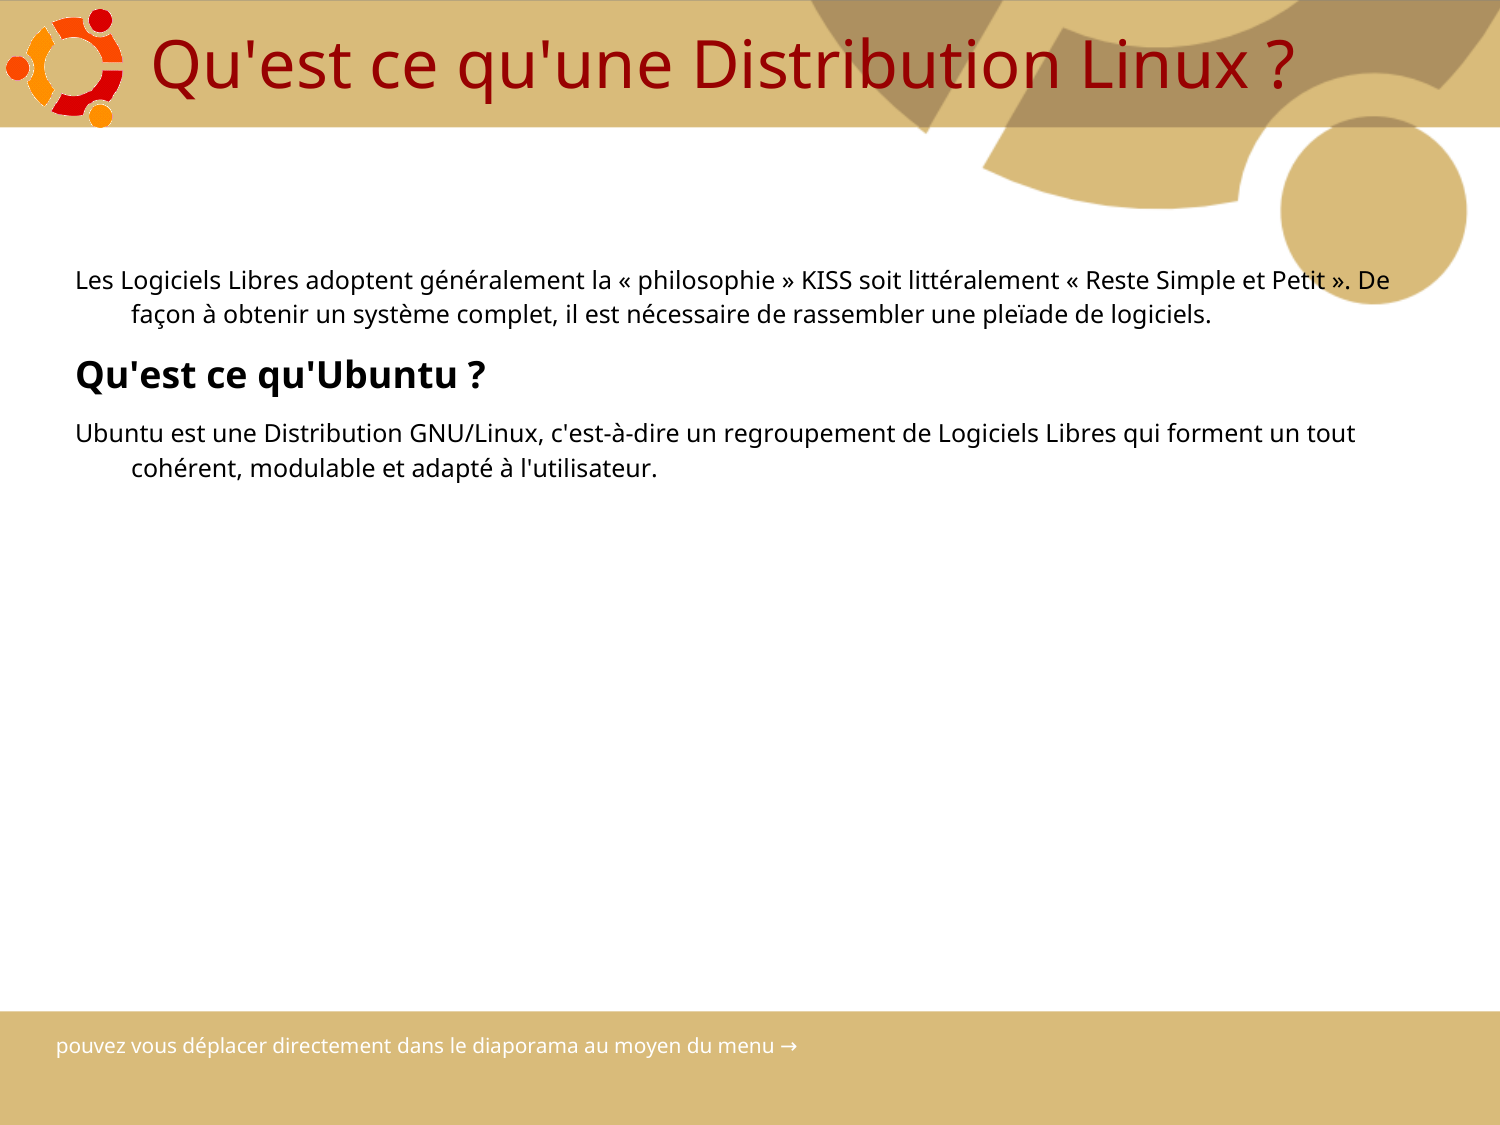

# Qu'est ce qu'une Distribution Linux ?
Les Logiciels Libres adoptent généralement la « philosophie » KISS soit littéralement « Reste Simple et Petit ». De façon à obtenir un système complet, il est nécessaire de rassembler une pleïade de logiciels.
Qu'est ce qu'Ubuntu ?
Ubuntu est une Distribution GNU/Linux, c'est-à-dire un regroupement de Logiciels Libres qui forment un tout cohérent, modulable et adapté à l'utilisateur.
pouvez vous déplacer directement dans le diaporama au moyen du menu →